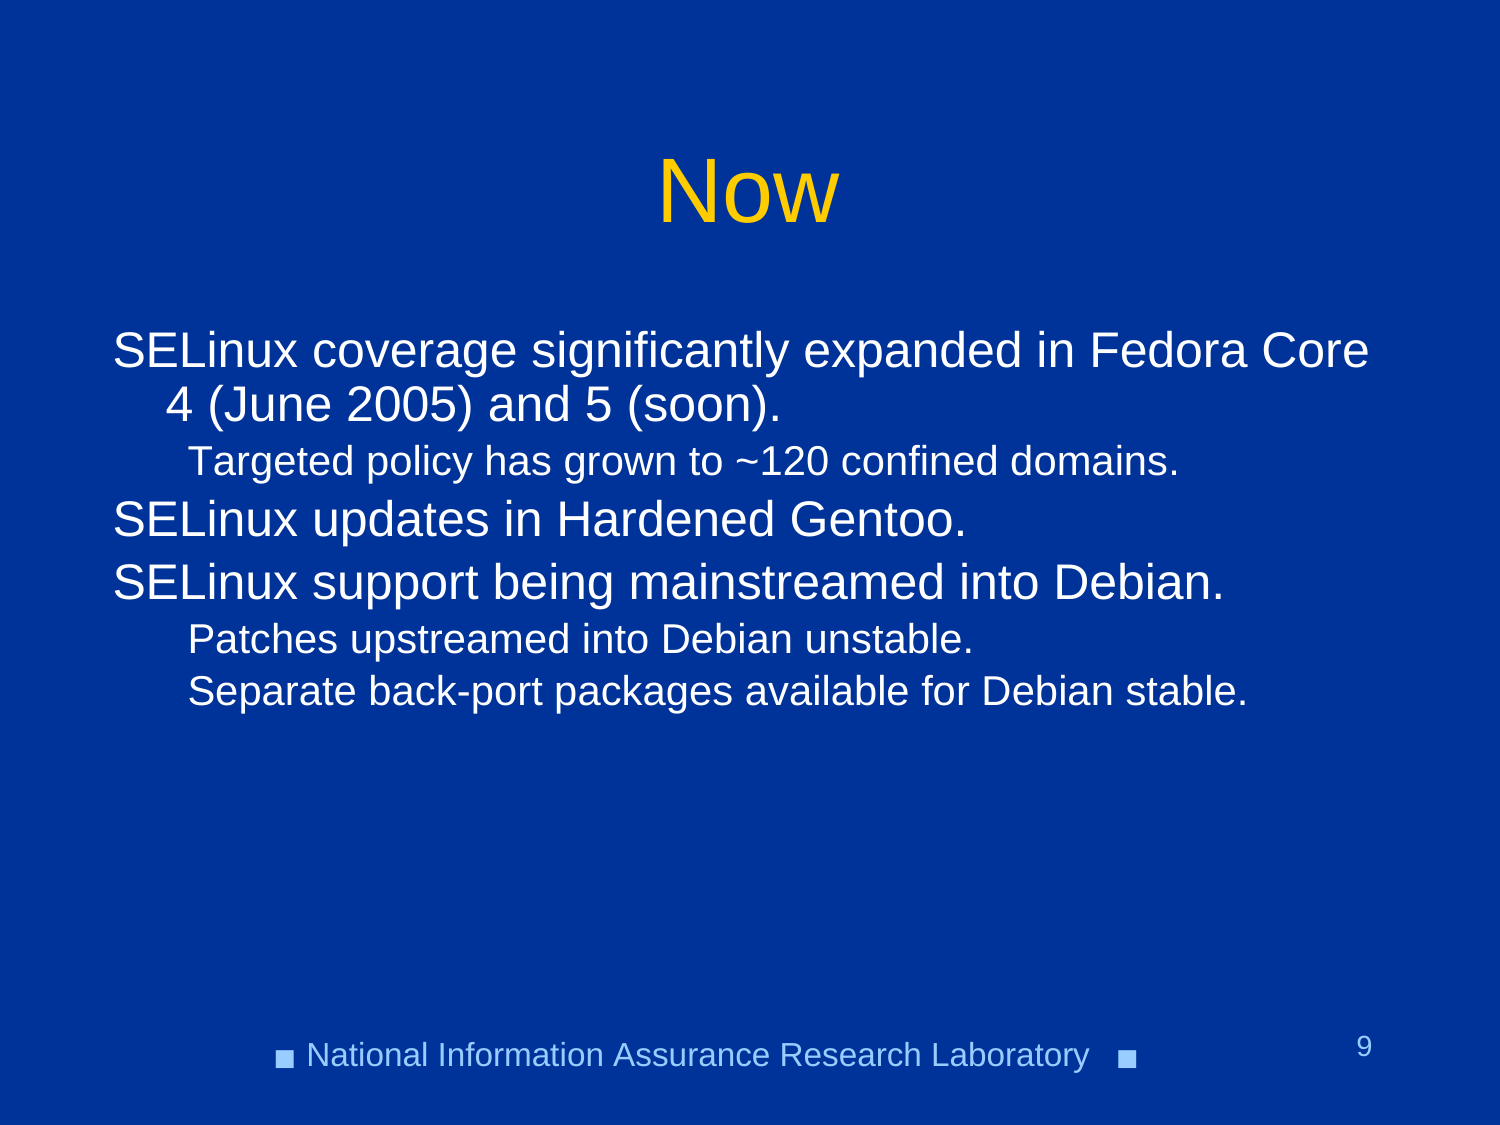

# Now
SELinux coverage significantly expanded in Fedora Core 4 (June 2005) and 5 (soon).
Targeted policy has grown to ~120 confined domains.
SELinux updates in Hardened Gentoo.
SELinux support being mainstreamed into Debian.
Patches upstreamed into Debian unstable.
Separate back-port packages available for Debian stable.